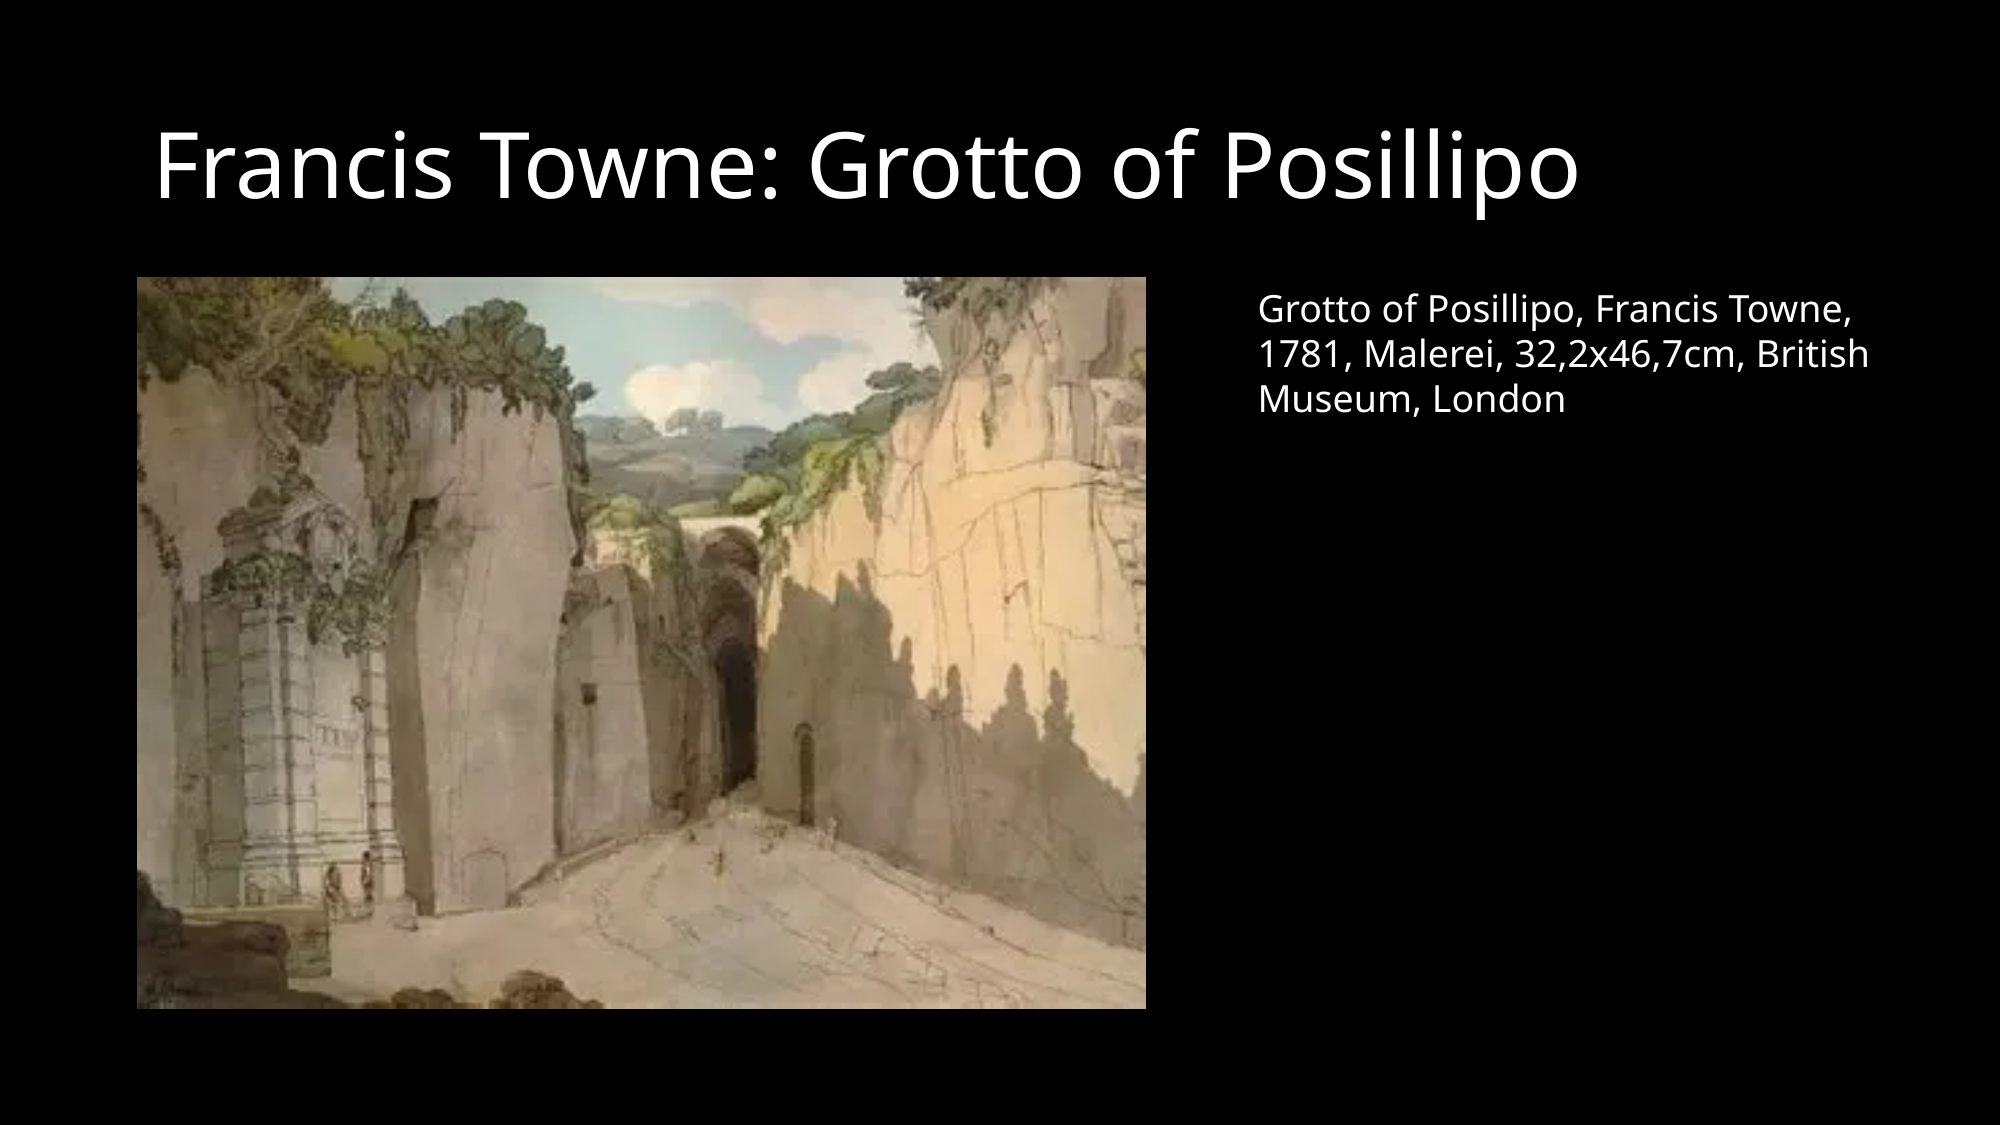

# Francis Towne: Grotto of Posillipo
Grotto of Posillipo, Francis Towne, 1781, Malerei, 32,2x46,7cm, British Museum, London